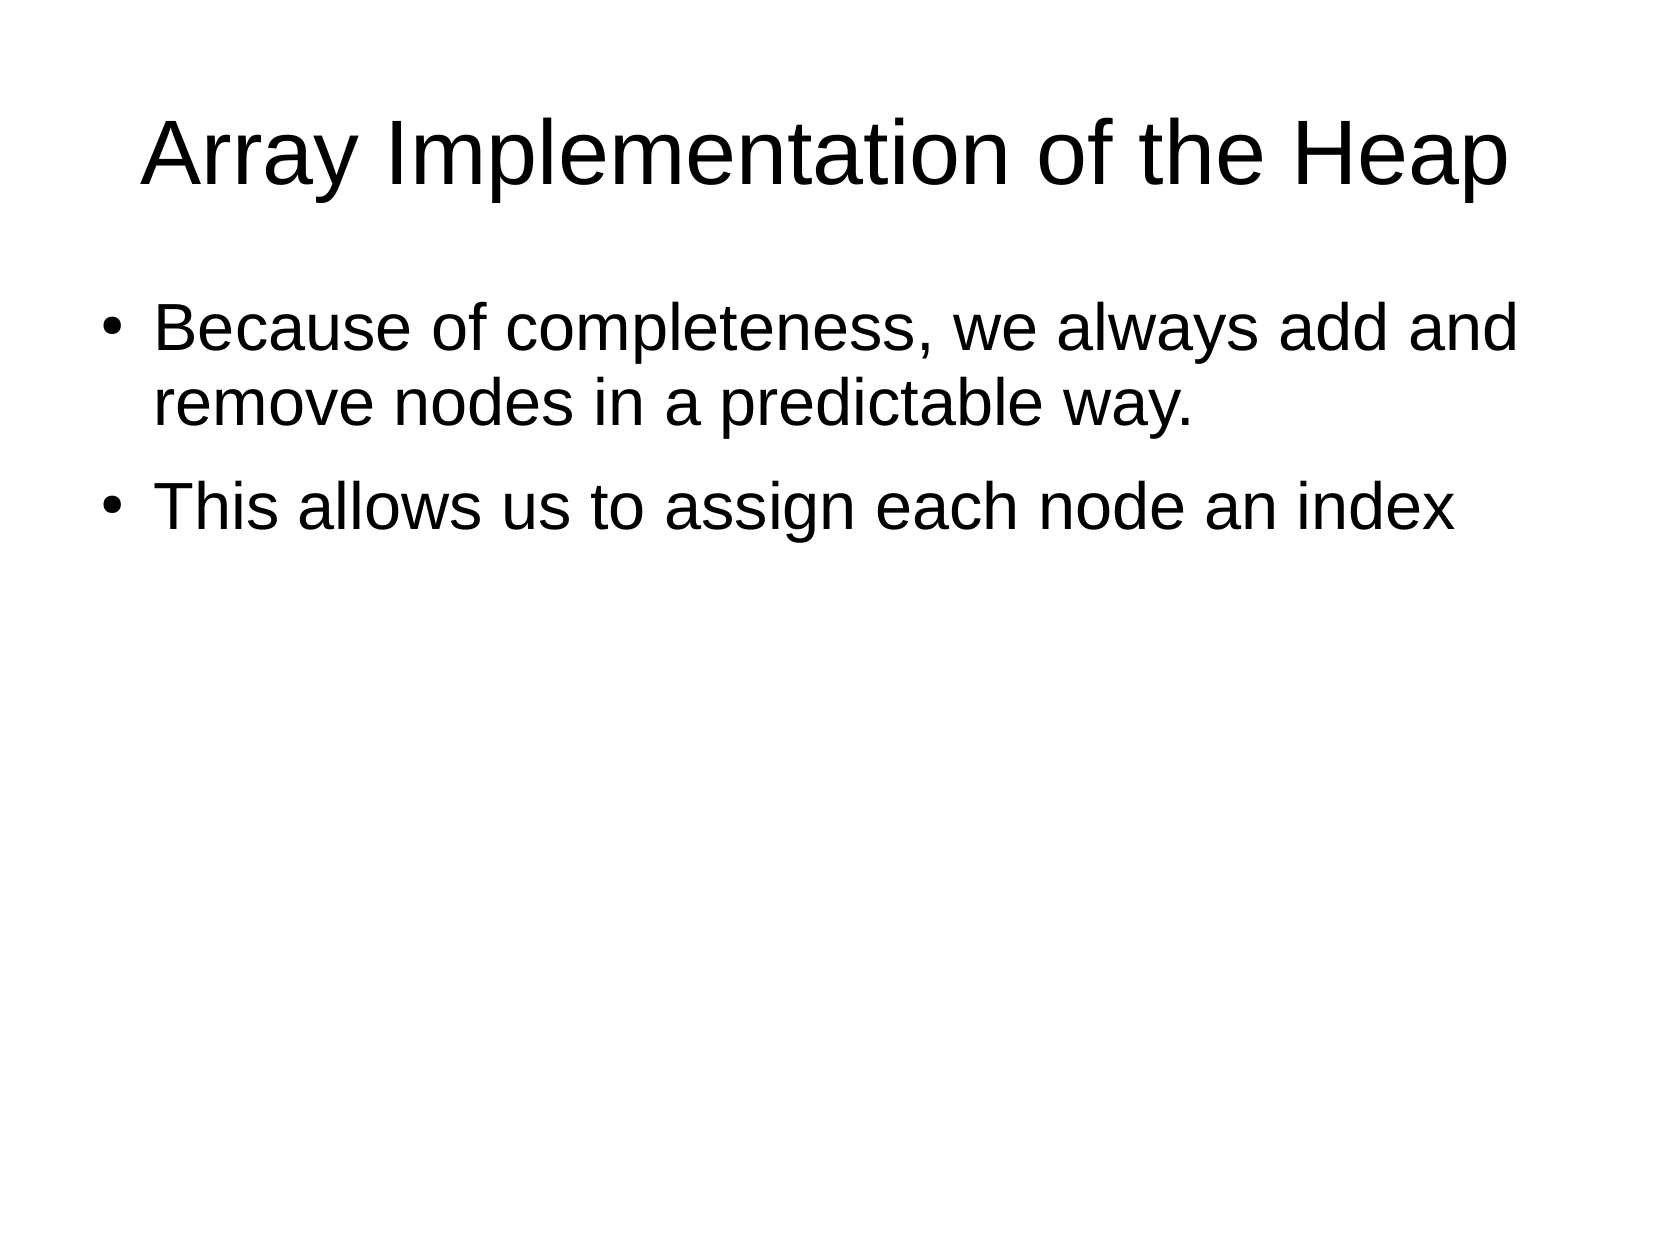

# Array Implementation of the Heap
Because of completeness, we always add and remove nodes in a predictable way.
This allows us to assign each node an index